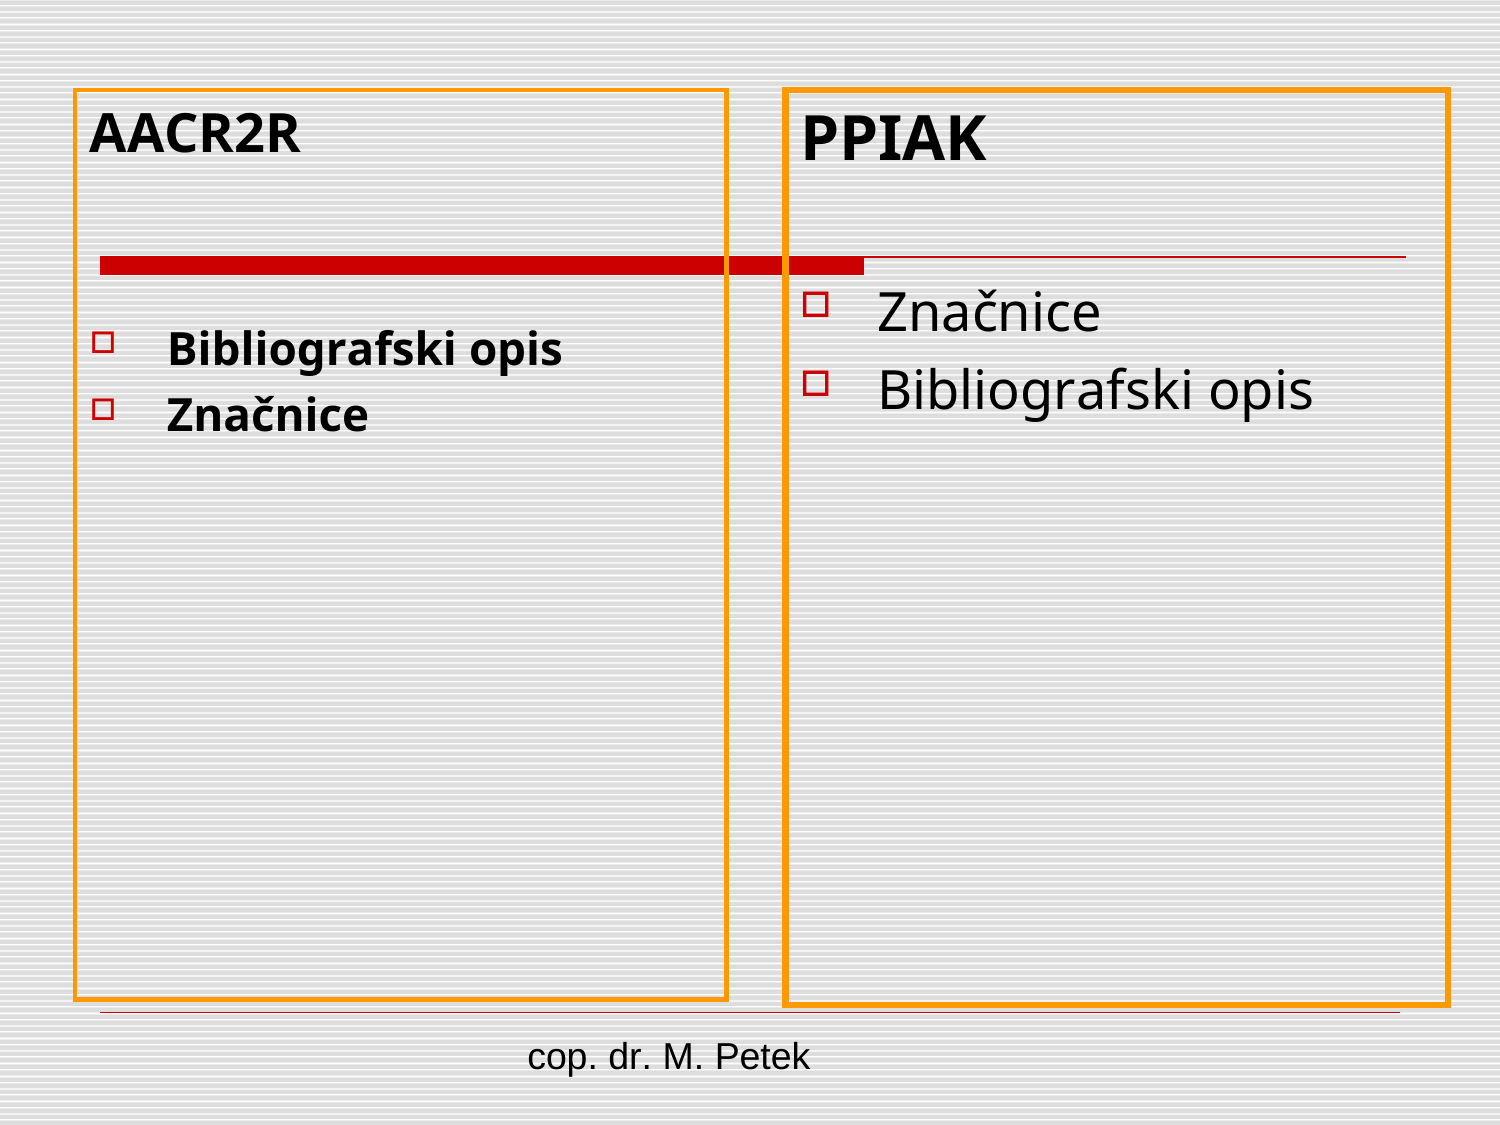

# AACR2R
Bibliografski opis
Značnice
PPIAK
Značnice
Bibliografski opis
cop. dr. M. Petek